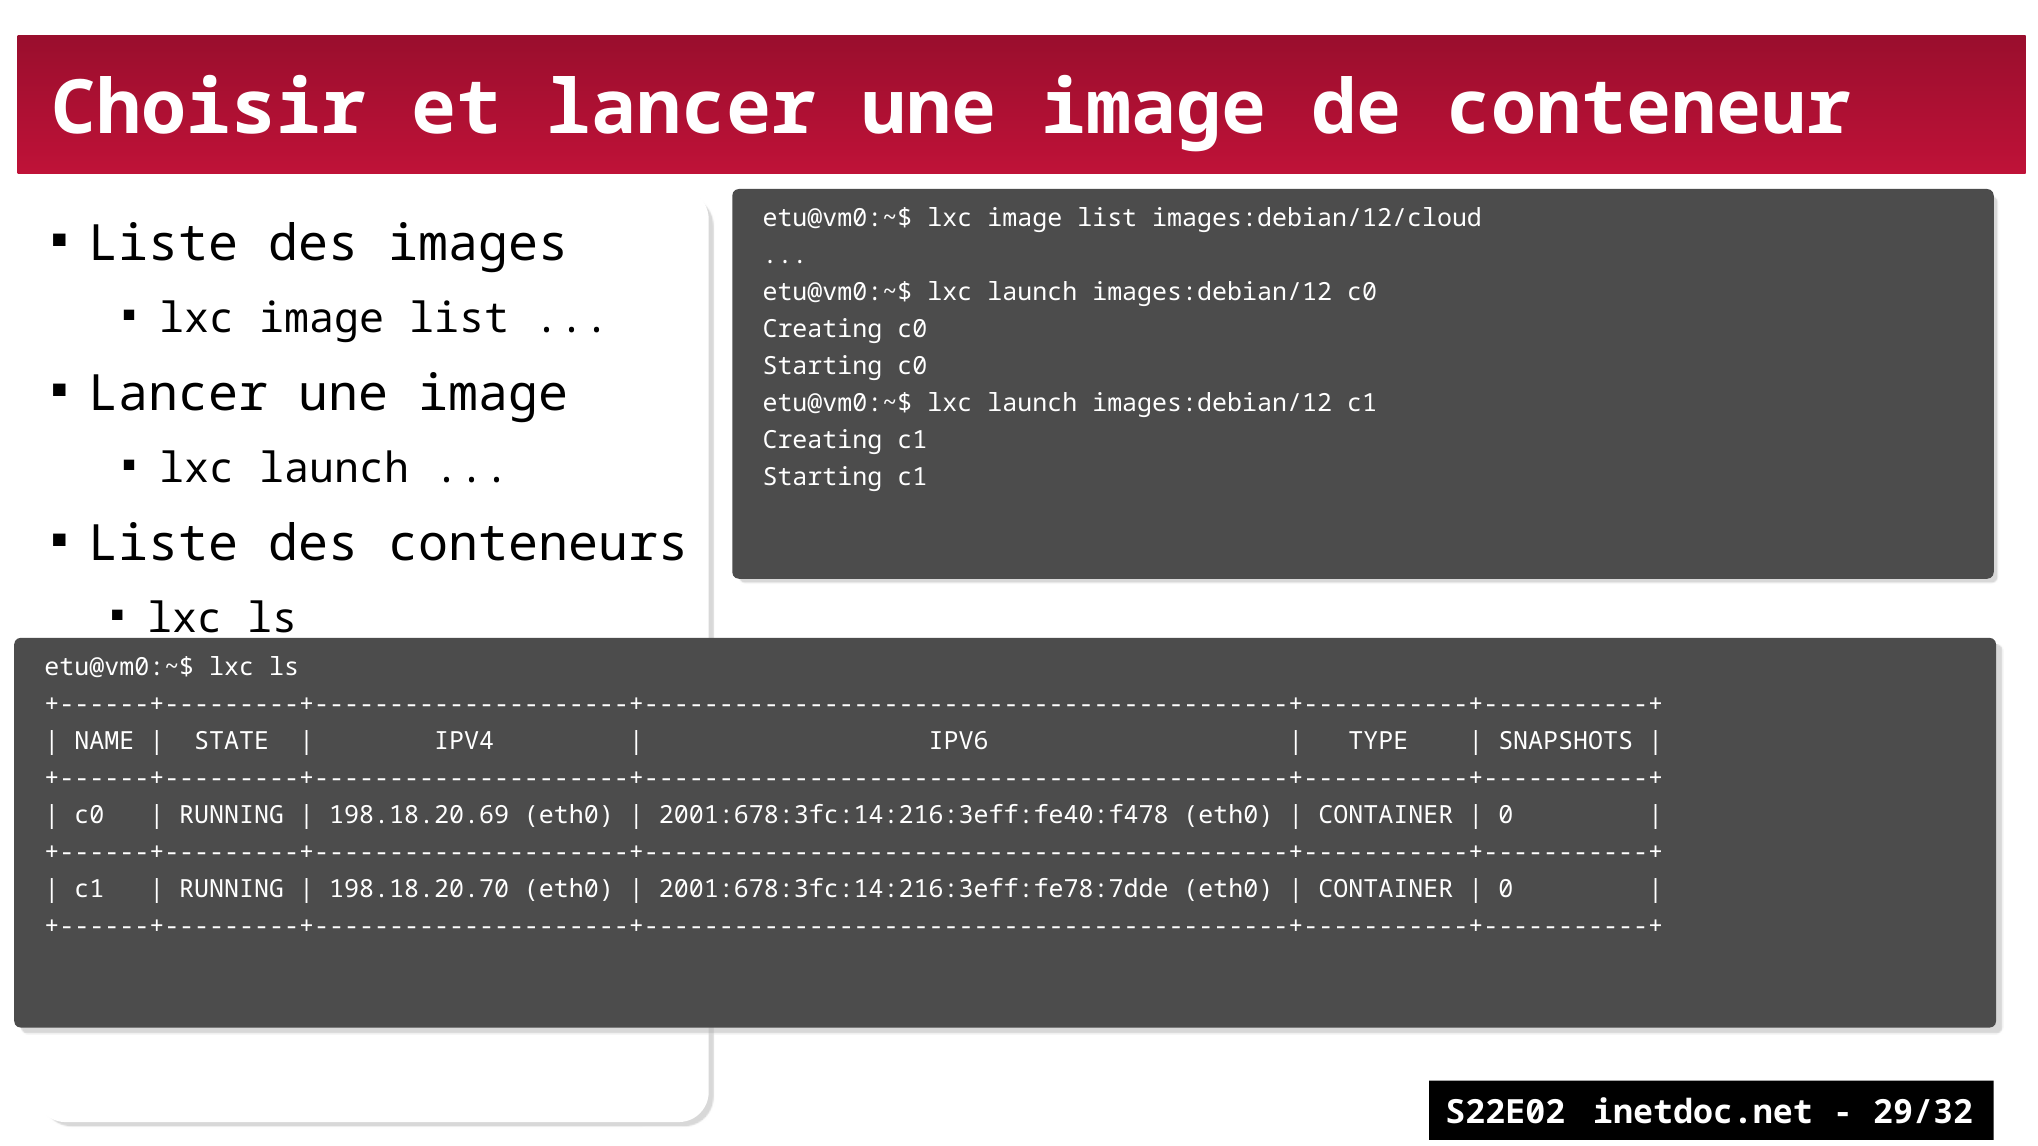

Choisir et lancer une image de conteneur
Liste des images
lxc image list ...
Lancer une image
lxc launch ...
Liste des conteneurs
lxc ls
etu@vm0:~$ lxc image list images:debian/12/cloud
...
etu@vm0:~$ lxc launch images:debian/12 c0
Creating c0
Starting c0
etu@vm0:~$ lxc launch images:debian/12 c1
Creating c1
Starting c1
etu@vm0:~$ lxc ls
+------+---------+---------------------+-------------------------------------------+-----------+-----------+
| NAME | STATE | IPV4 | IPV6 | TYPE | SNAPSHOTS |
+------+---------+---------------------+-------------------------------------------+-----------+-----------+
| c0 | RUNNING | 198.18.20.69 (eth0) | 2001:678:3fc:14:216:3eff:fe40:f478 (eth0) | CONTAINER | 0 |
+------+---------+---------------------+-------------------------------------------+-----------+-----------+
| c1 | RUNNING | 198.18.20.70 (eth0) | 2001:678:3fc:14:216:3eff:fe78:7dde (eth0) | CONTAINER | 0 |
+------+---------+---------------------+-------------------------------------------+-----------+-----------+
S22E02	inetdoc.net - /32